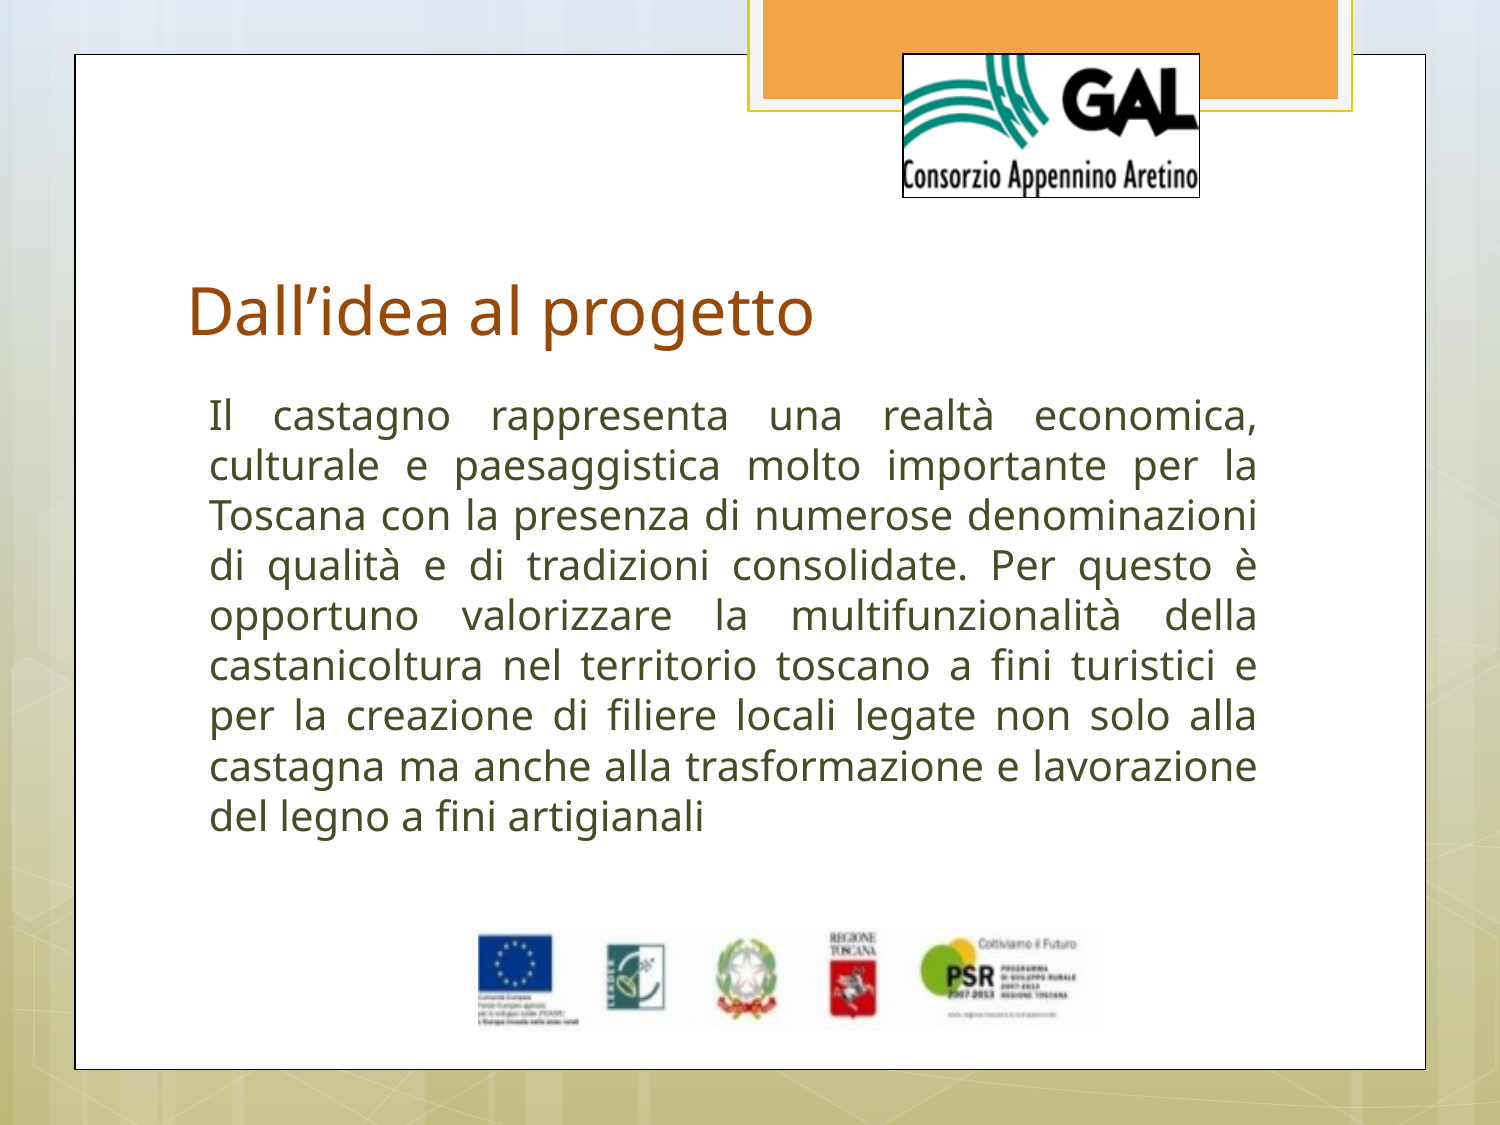

# Dall’idea al progetto
Il castagno rappresenta una realtà economica, culturale e paesaggistica molto importante per la Toscana con la presenza di numerose denominazioni di qualità e di tradizioni consolidate. Per questo è opportuno valorizzare la multifunzionalità della castanicoltura nel territorio toscano a fini turistici e per la creazione di filiere locali legate non solo alla castagna ma anche alla trasformazione e lavorazione del legno a fini artigianali